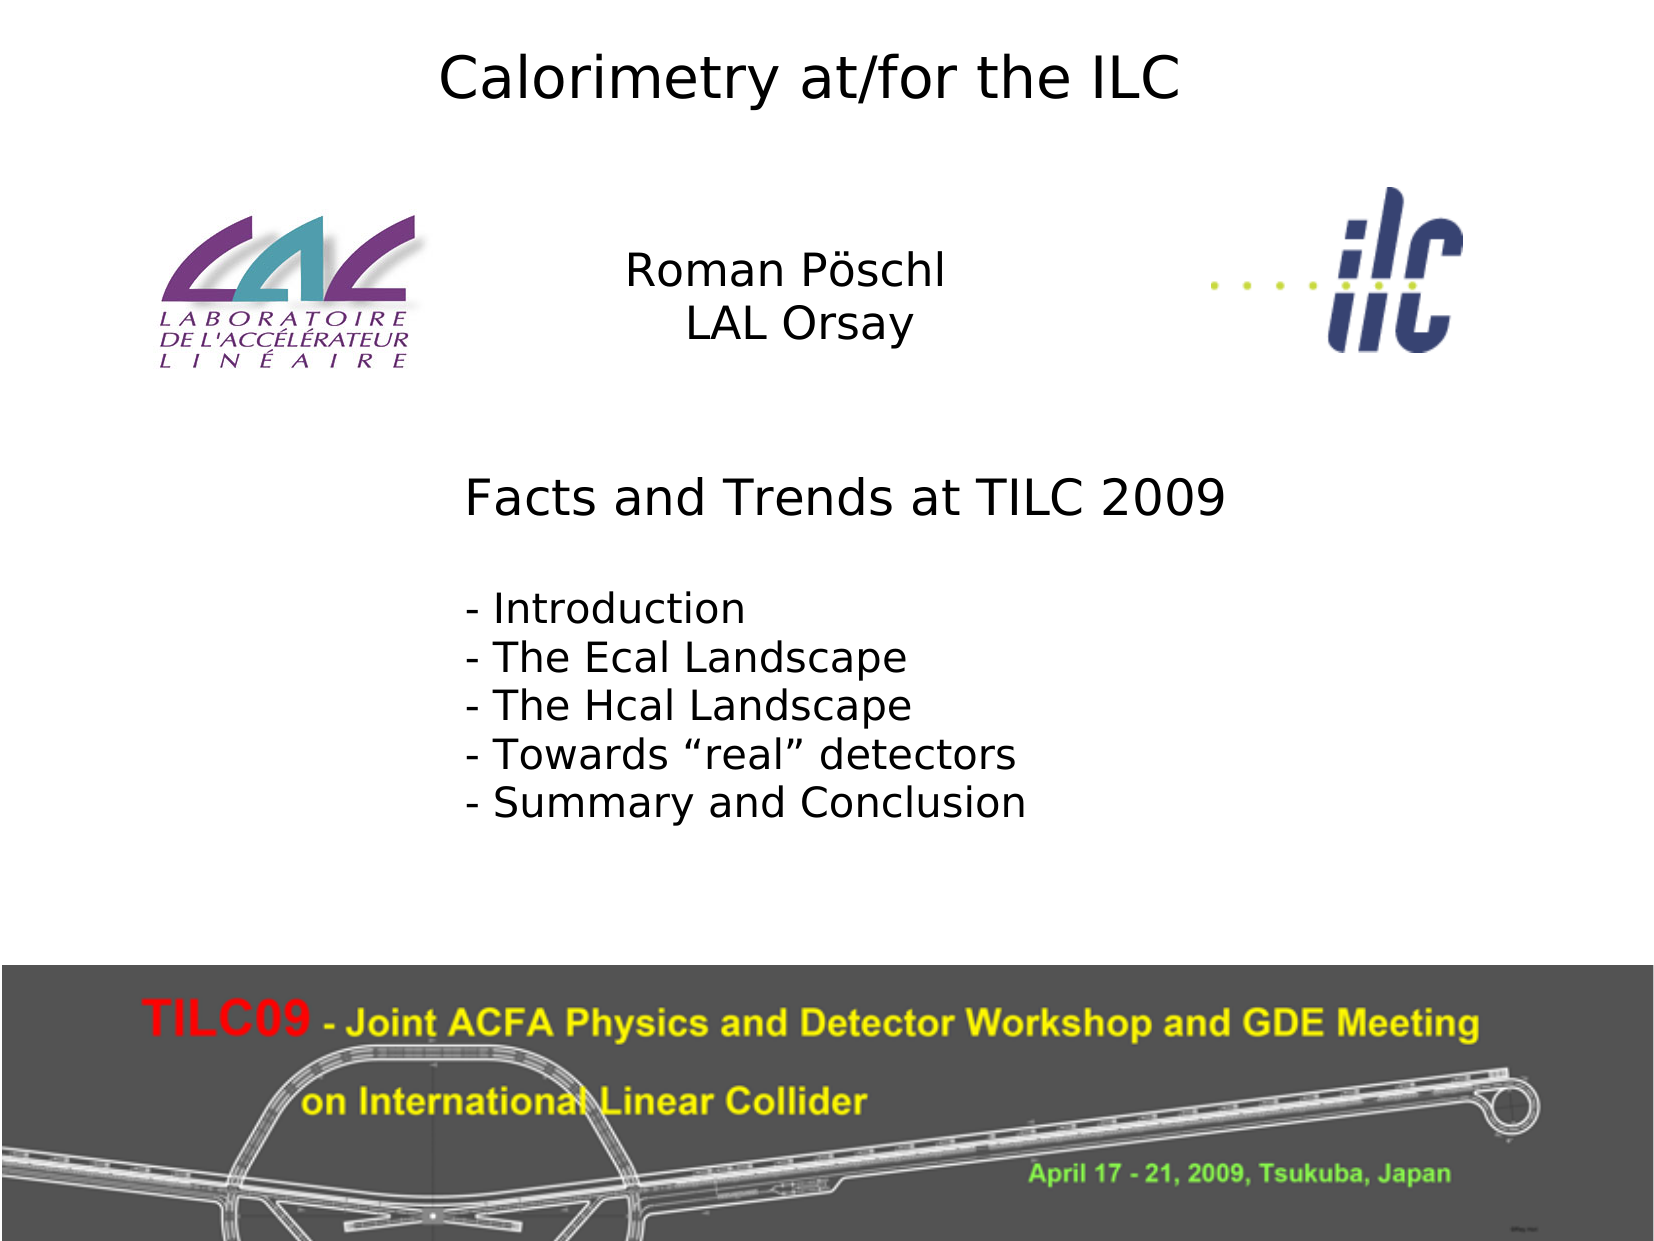

Calorimetry at/for the ILC
 Roman Pöschl
 LAL Orsay
Facts and Trends at TILC 2009
- Introduction
- The Ecal Landscape
- The Hcal Landscape
- Towards “real” detectors
- Summary and Conclusion